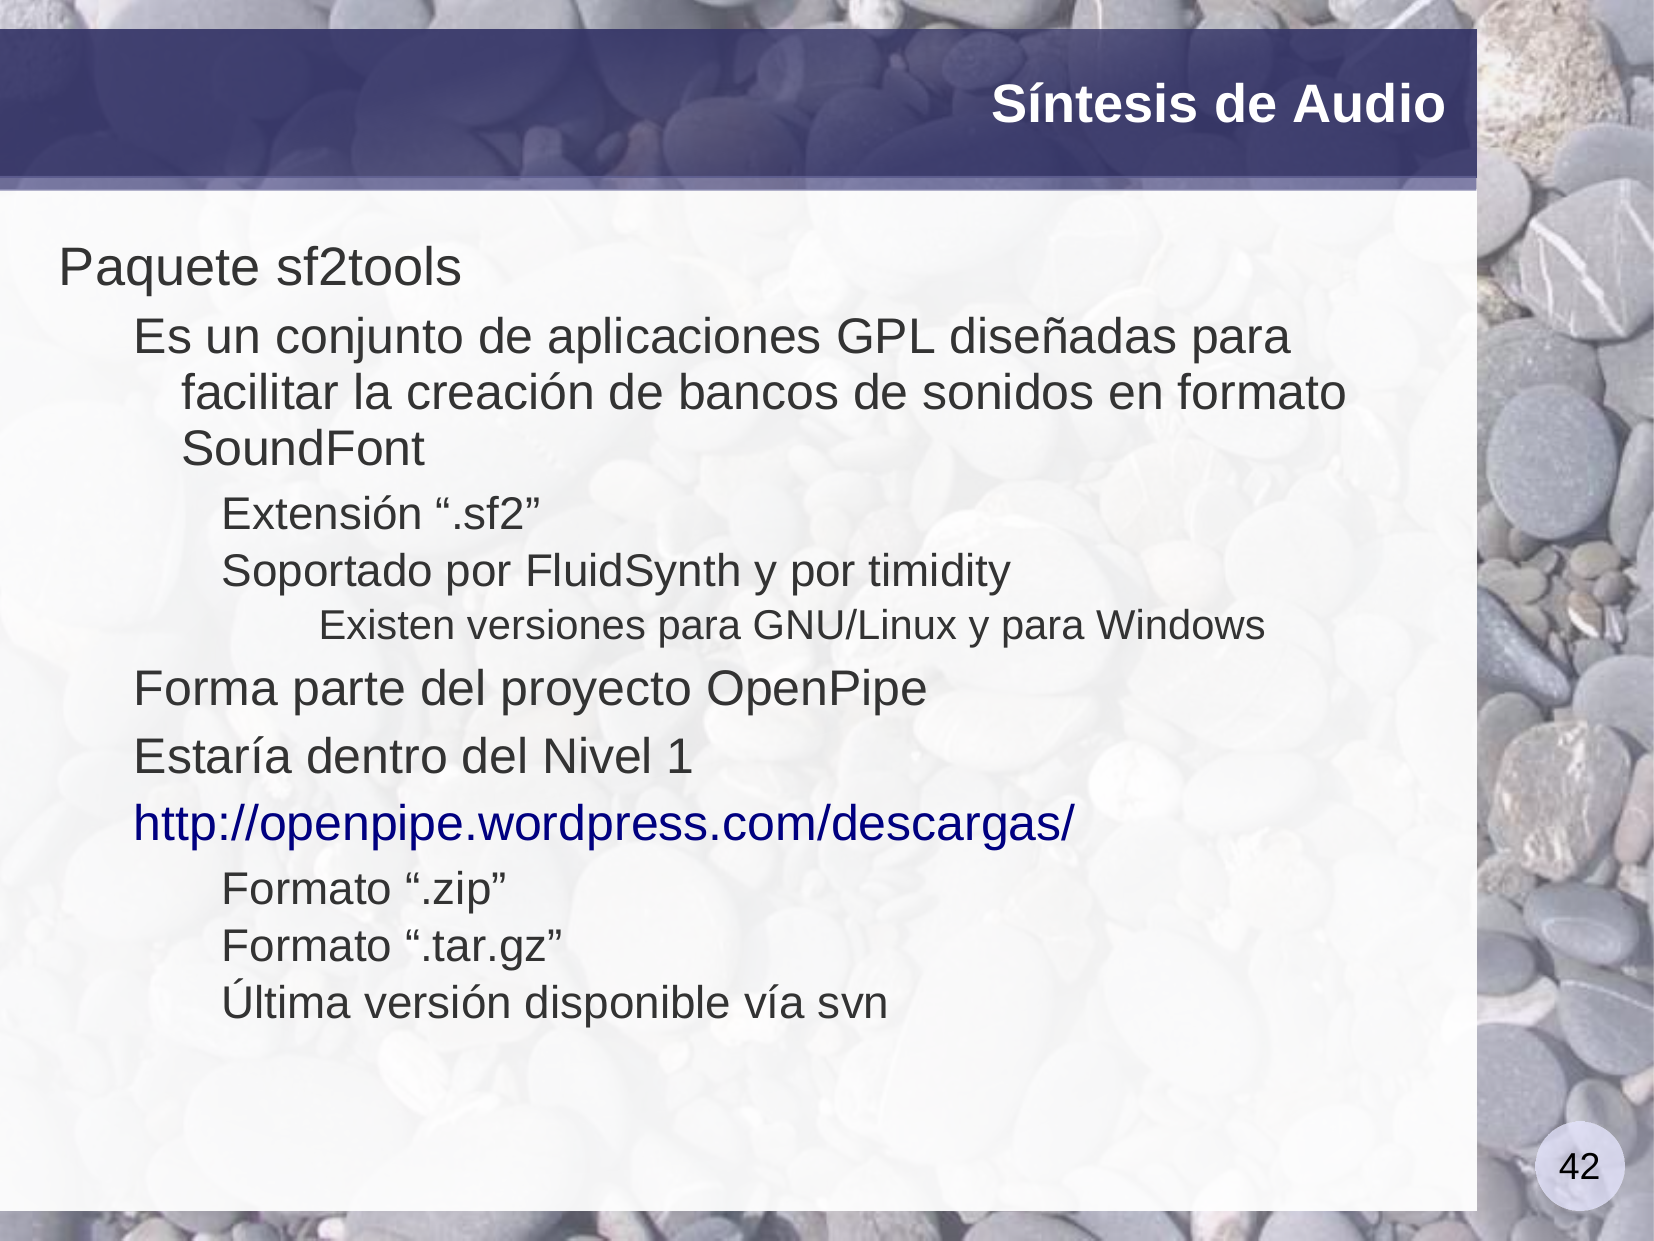

# Síntesis de Audio
Paquete sf2tools
Es un conjunto de aplicaciones GPL diseñadas para facilitar la creación de bancos de sonidos en formato SoundFont
 Extensión “.sf2”
 Soportado por FluidSynth y por timidity
 Existen versiones para GNU/Linux y para Windows
Forma parte del proyecto OpenPipe
Estaría dentro del Nivel 1
http://openpipe.wordpress.com/descargas/
 Formato “.zip”
 Formato “.tar.gz”
 Última versión disponible vía svn